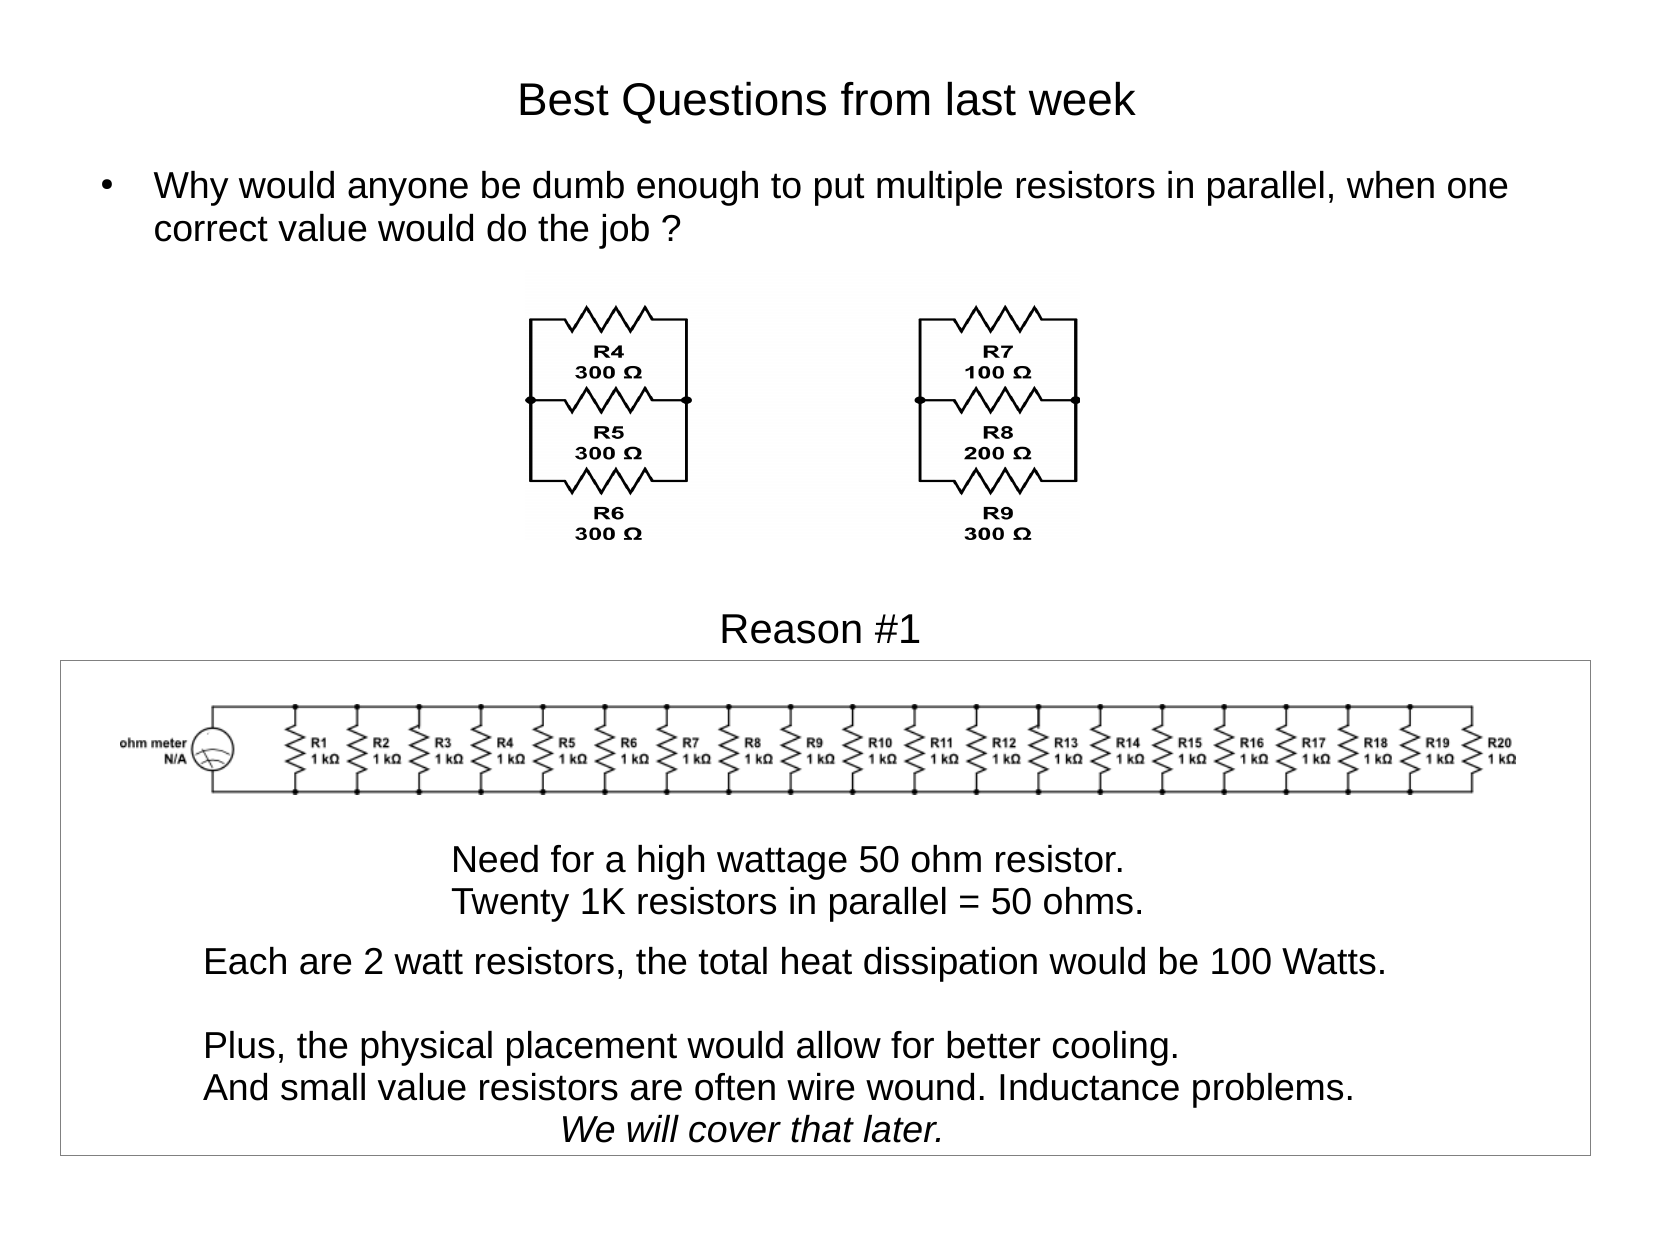

# Best Questions from last week
Why would anyone be dumb enough to put multiple resistors in parallel, when one correct value would do the job ?
Reason #1
Need for a high wattage 50 ohm resistor.
Twenty 1K resistors in parallel = 50 ohms.
Each are 2 watt resistors, the total heat dissipation would be 100 Watts.
Plus, the physical placement would allow for better cooling.
And small value resistors are often wire wound. Inductance problems.
 We will cover that later.